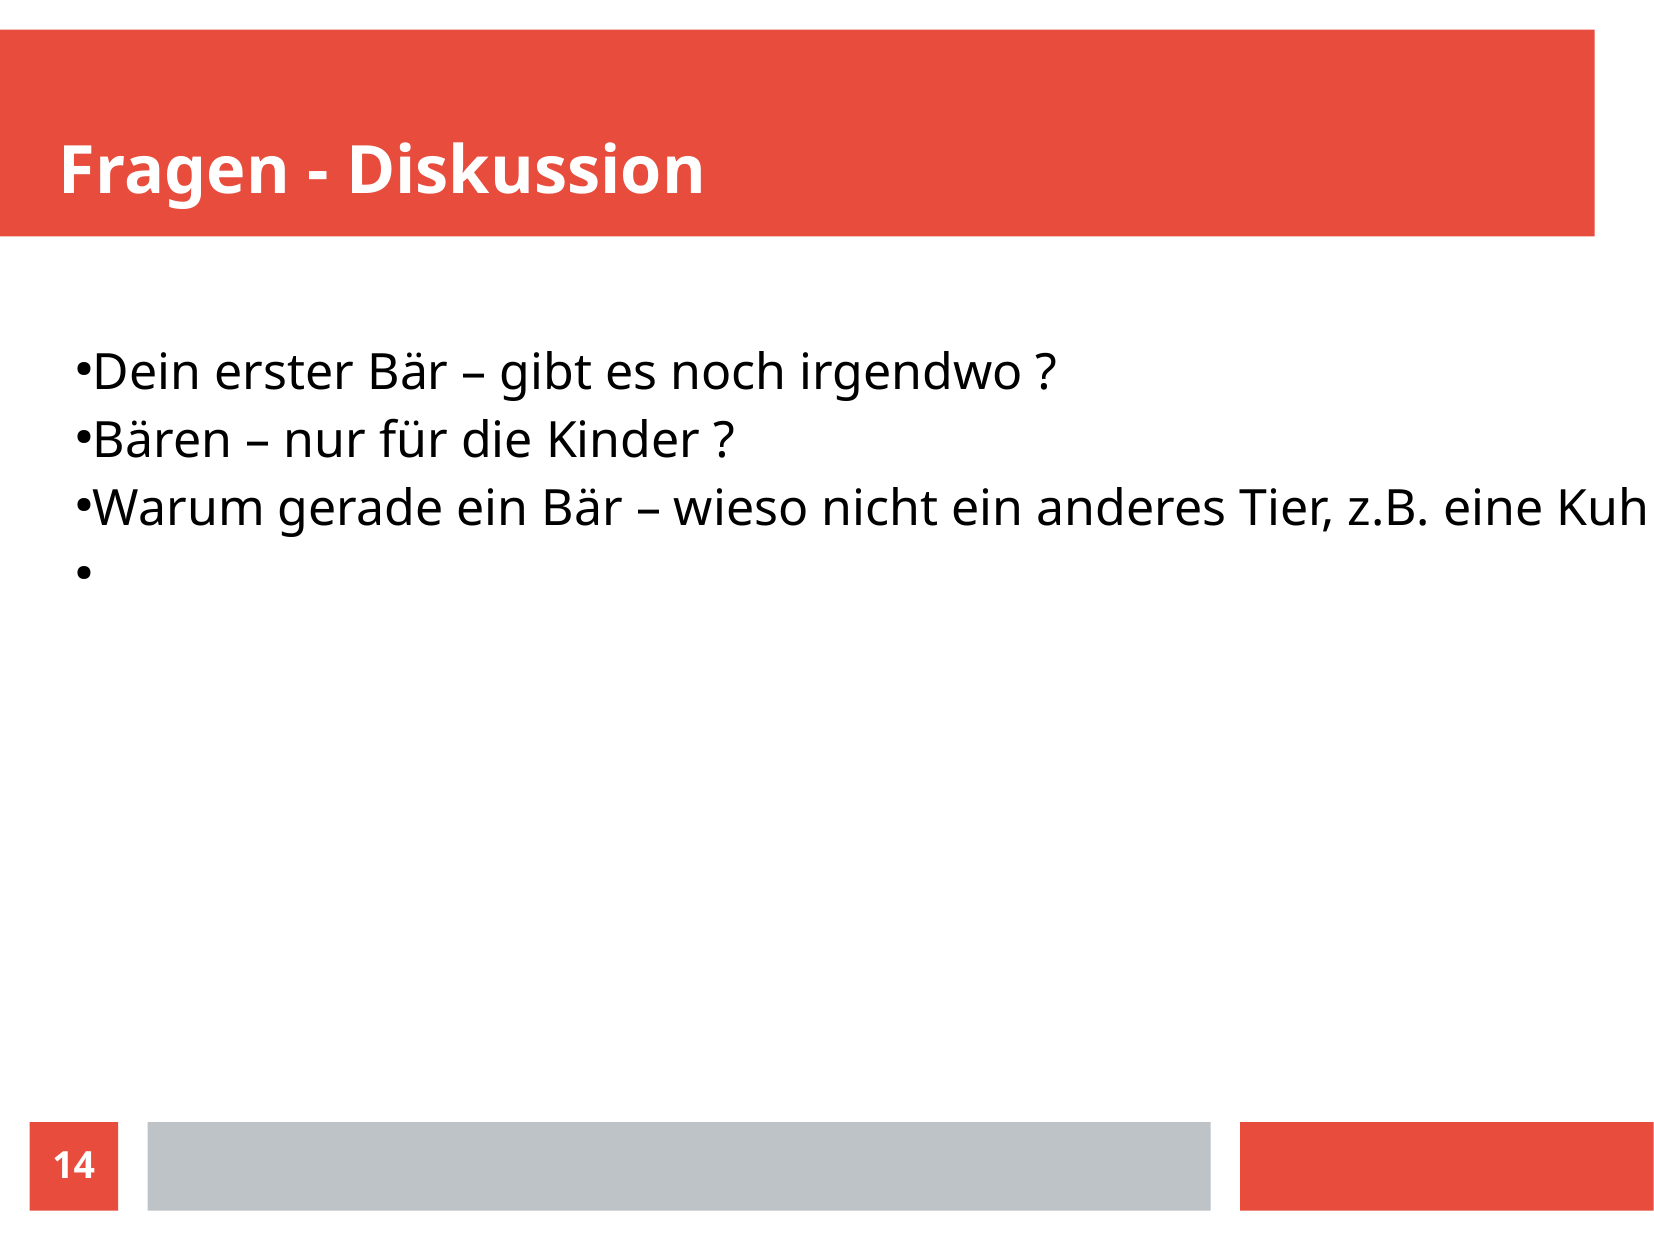

# Fragen - Diskussion
Dein erster Bär – gibt es noch irgendwo ?
Bären – nur für die Kinder ?
Warum gerade ein Bär – wieso nicht ein anderes Tier, z.B. eine Kuh ?